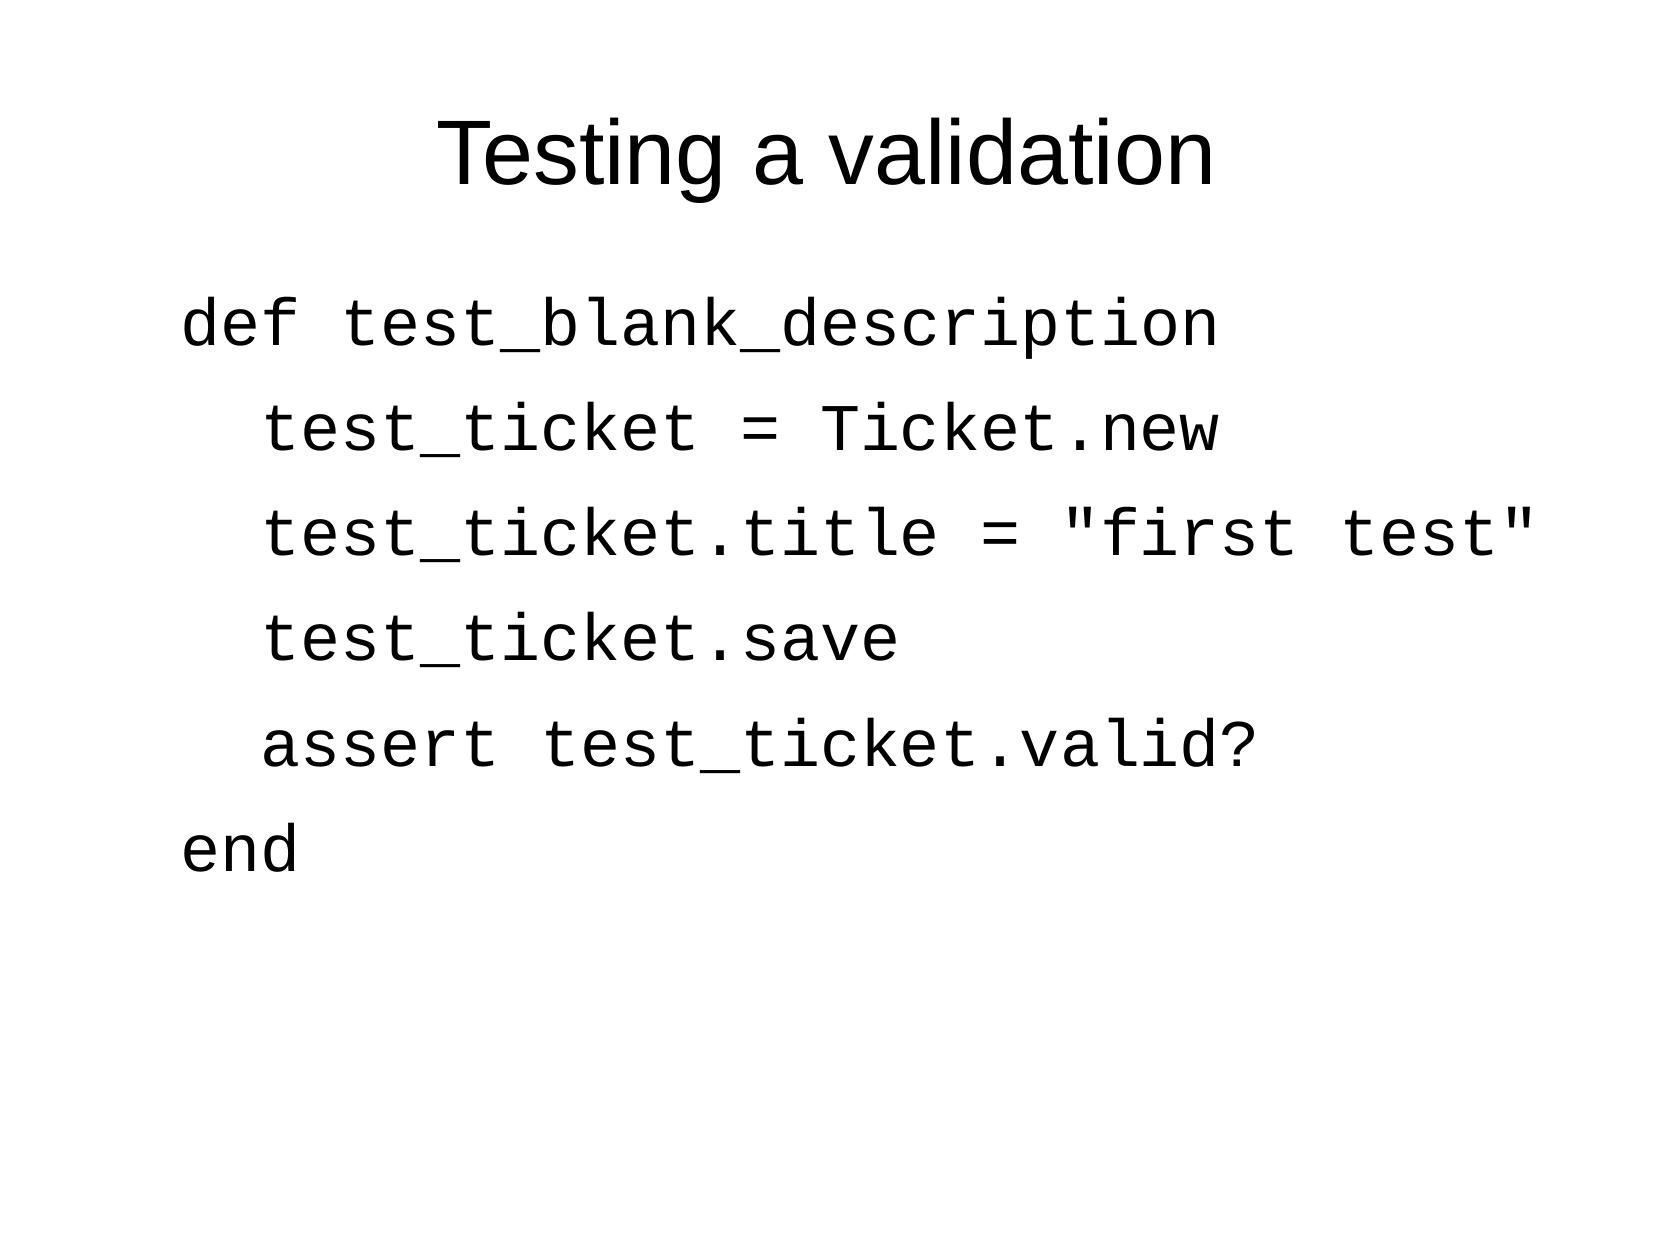

# Testing a validation
 def test_blank_description
 test_ticket = Ticket.new
 test_ticket.title = "first test"
 test_ticket.save
 assert test_ticket.valid?
 end